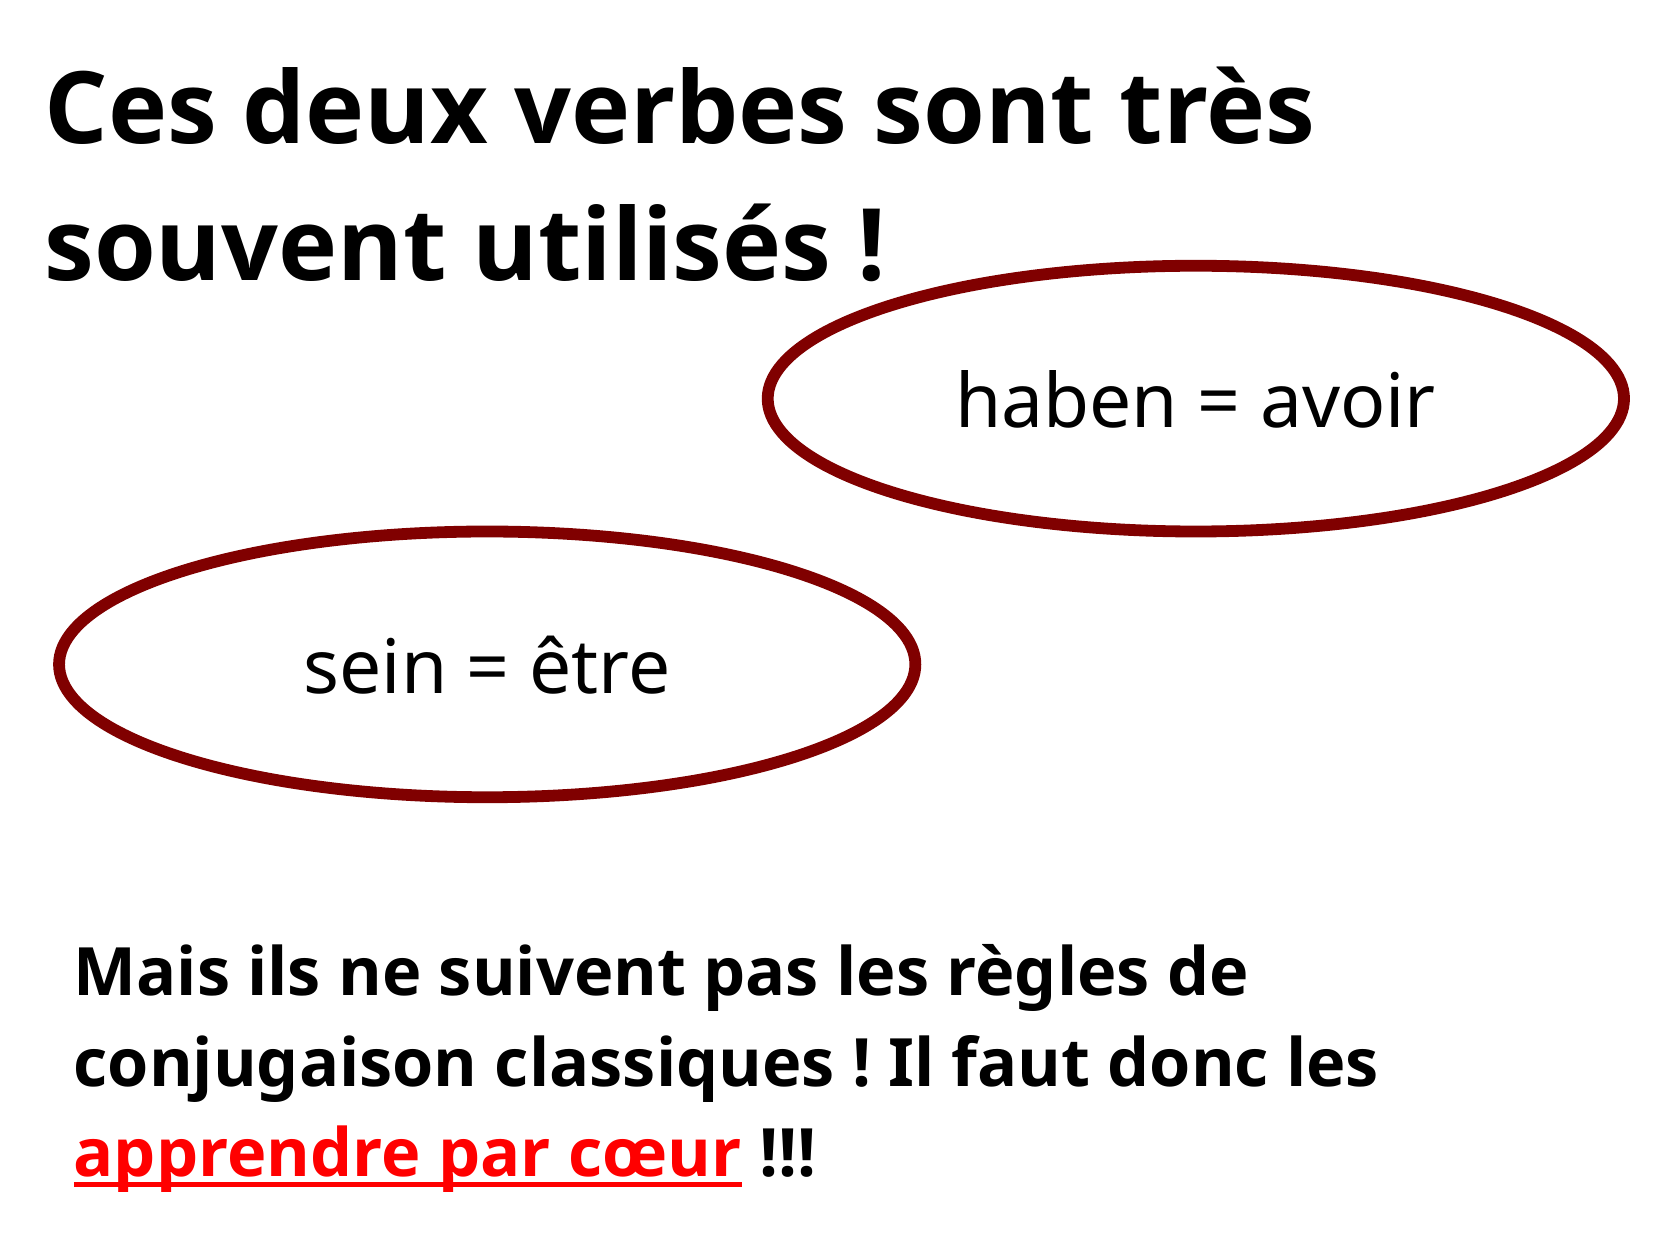

Ces deux verbes sont très souvent utilisés !
haben = avoir
sein = être
Mais ils ne suivent pas les règles de conjugaison classiques ! Il faut donc les apprendre par cœur !!!